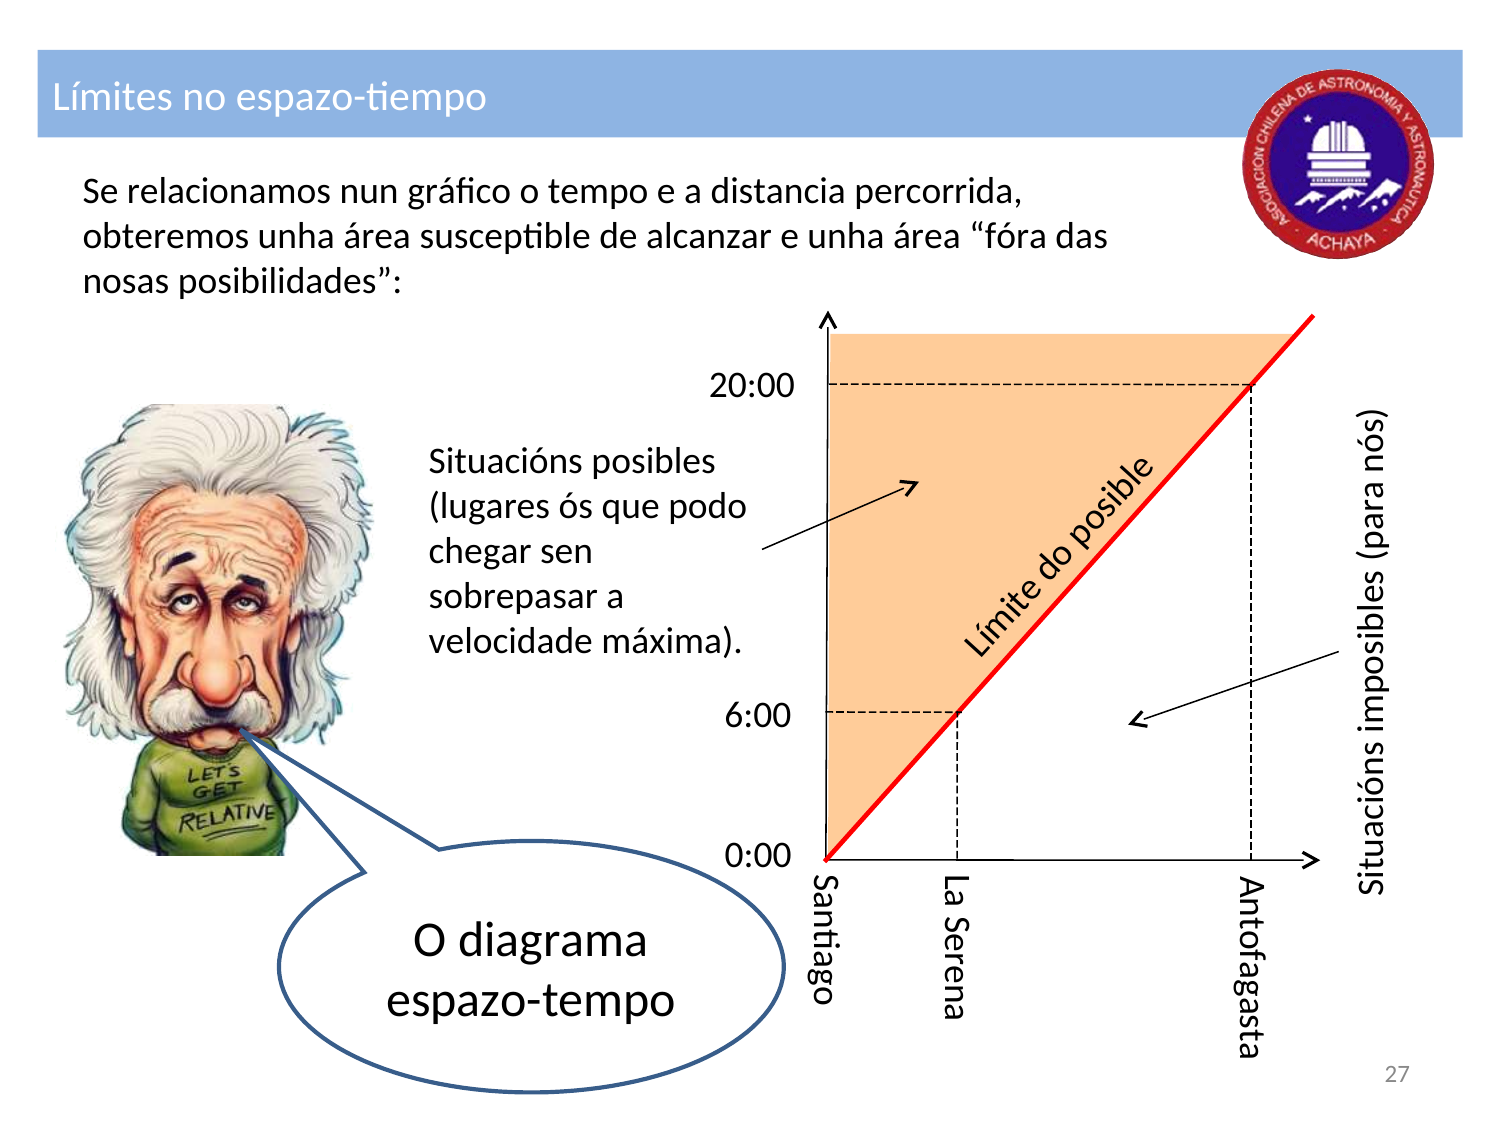

Límites no espazo-tiempo
Se relacionamos nun gráfico o tempo e a distancia percorrida, obteremos unha área susceptible de alcanzar e unha área “fóra das nosas posibilidades”:
20:00
Situacións posibles
(lugares ós que podo chegar sen sobrepasar a velocidade máxima).
Límite do posible
Situacións imposibles (para nós)
6:00
0:00
O diagrama espazo-tempo
Santiago
La Serena
Antofagasta